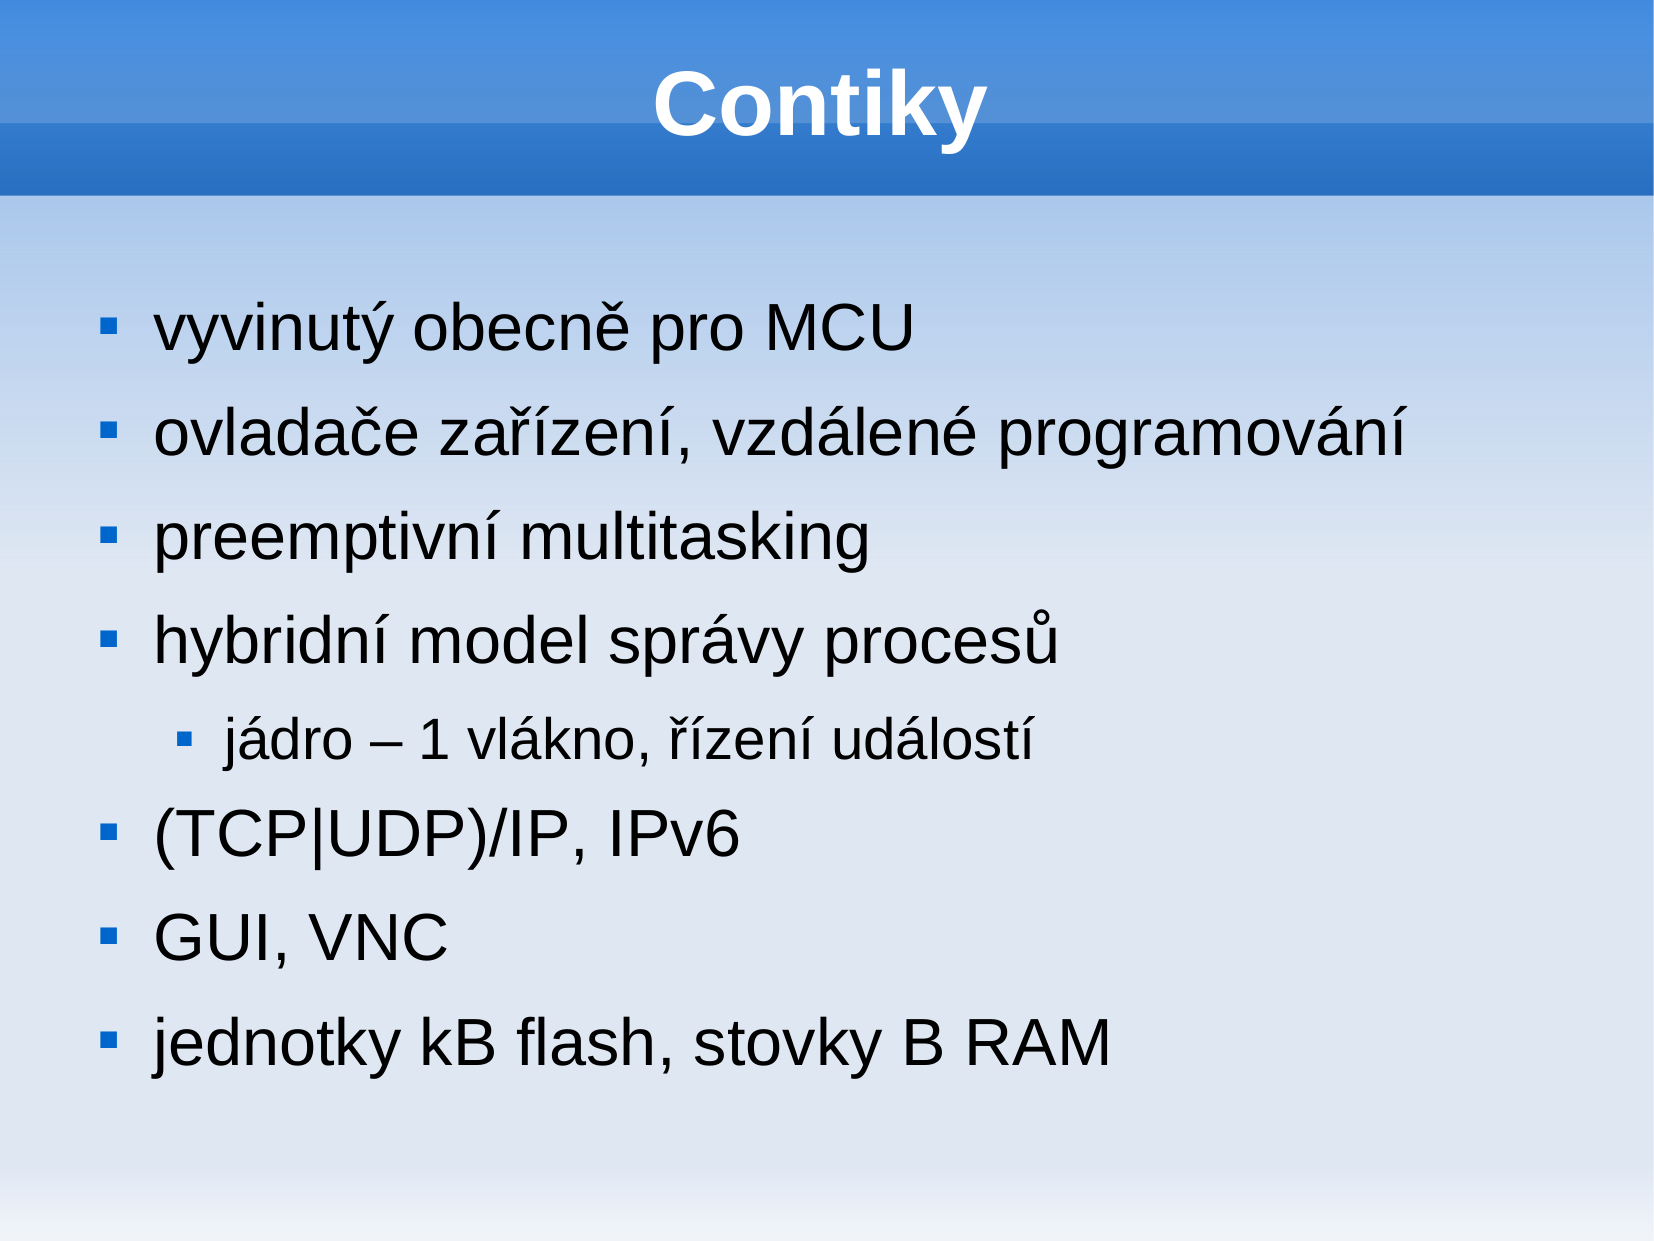

# Contiky
vyvinutý obecně pro MCU
ovladače zařízení, vzdálené programování
preemptivní multitasking
hybridní model správy procesů
jádro – 1 vlákno, řízení událostí
(TCP|UDP)/IP, IPv6
GUI, VNC
jednotky kB flash, stovky B RAM